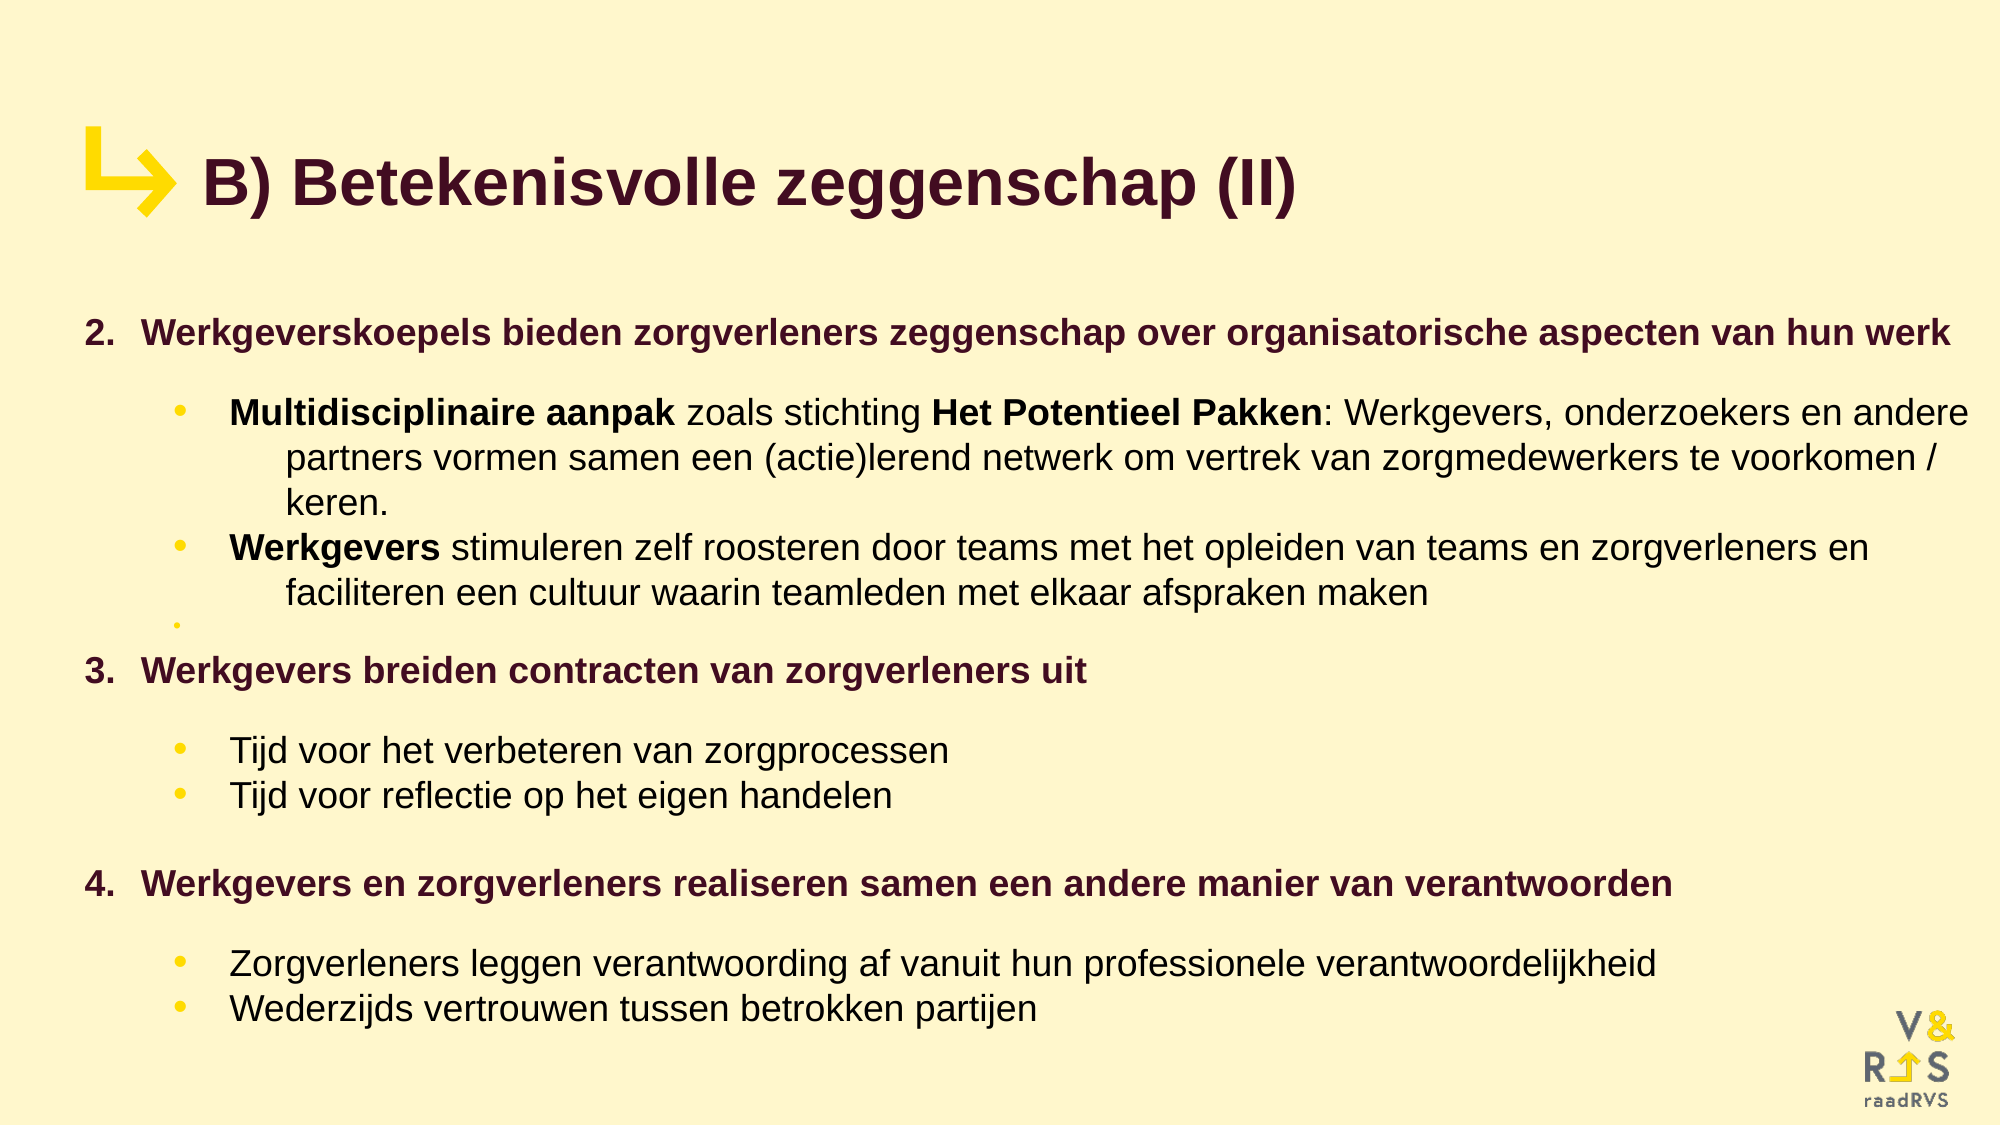

# B) Betekenisvolle zeggenschap (II)
Werkgeverskoepels bieden zorgverleners zeggenschap over organisatorische aspecten van hun werk
Multidisciplinaire aanpak zoals stichting Het Potentieel Pakken: Werkgevers, onderzoekers en andere partners vormen samen een (actie)lerend netwerk om vertrek van zorgmedewerkers te voorkomen / keren.
Werkgevers stimuleren zelf roosteren door teams met het opleiden van teams en zorgverleners en faciliteren een cultuur waarin teamleden met elkaar afspraken maken
Werkgevers breiden contracten van zorgverleners uit
Tijd voor het verbeteren van zorgprocessen
Tijd voor reflectie op het eigen handelen
Werkgevers en zorgverleners realiseren samen een andere manier van verantwoorden
Zorgverleners leggen verantwoording af vanuit hun professionele verantwoordelijkheid
Wederzijds vertrouwen tussen betrokken partijen